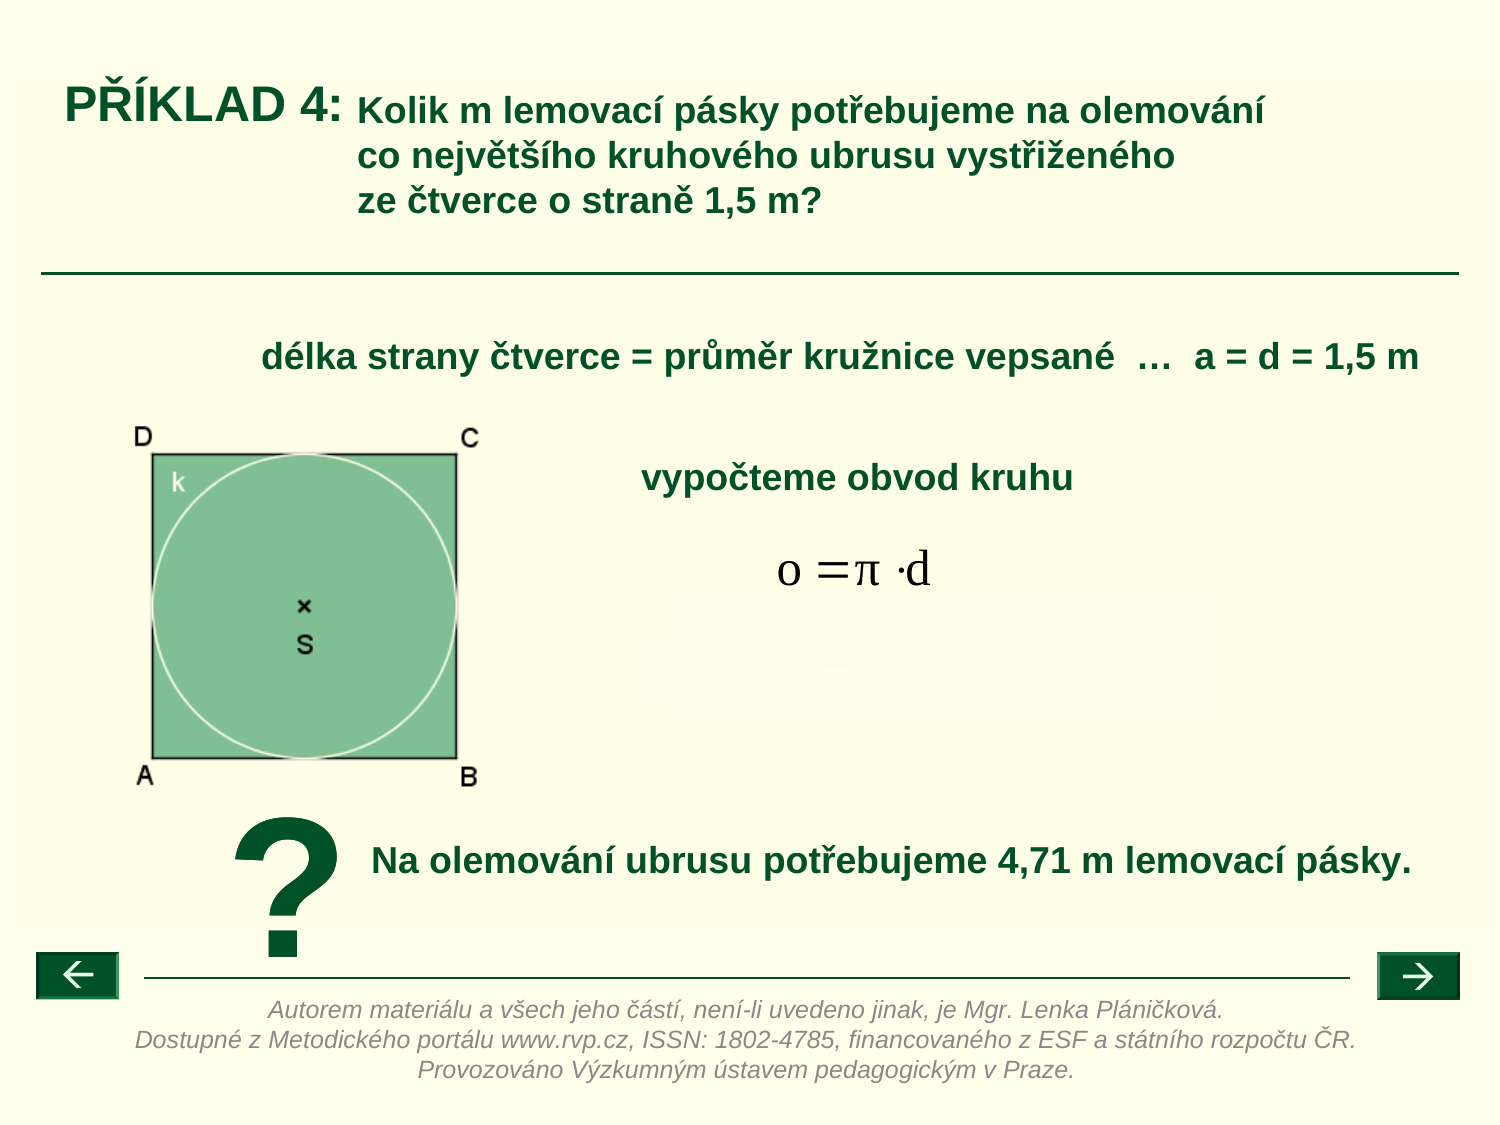

# PŘÍKLAD 4:
Kolik m lemovací pásky potřebujeme na olemování
co největšího kruhového ubrusu vystřiženého
ze čtverce o straně 1,5 m?
délka strany čtverce = průměr kružnice vepsané … a = d = 1,5 m
vypočteme obvod kruhu
?
?
Na olemování ubrusu potřebujeme 4,71 m lemovací pásky.


Autorem materiálu a všech jeho částí, není-li uvedeno jinak, je Mgr. Lenka Pláničková.
Dostupné z Metodického portálu www.rvp.cz, ISSN: 1802-4785, financovaného z ESF a státního rozpočtu ČR.
Provozováno Výzkumným ústavem pedagogickým v Praze.